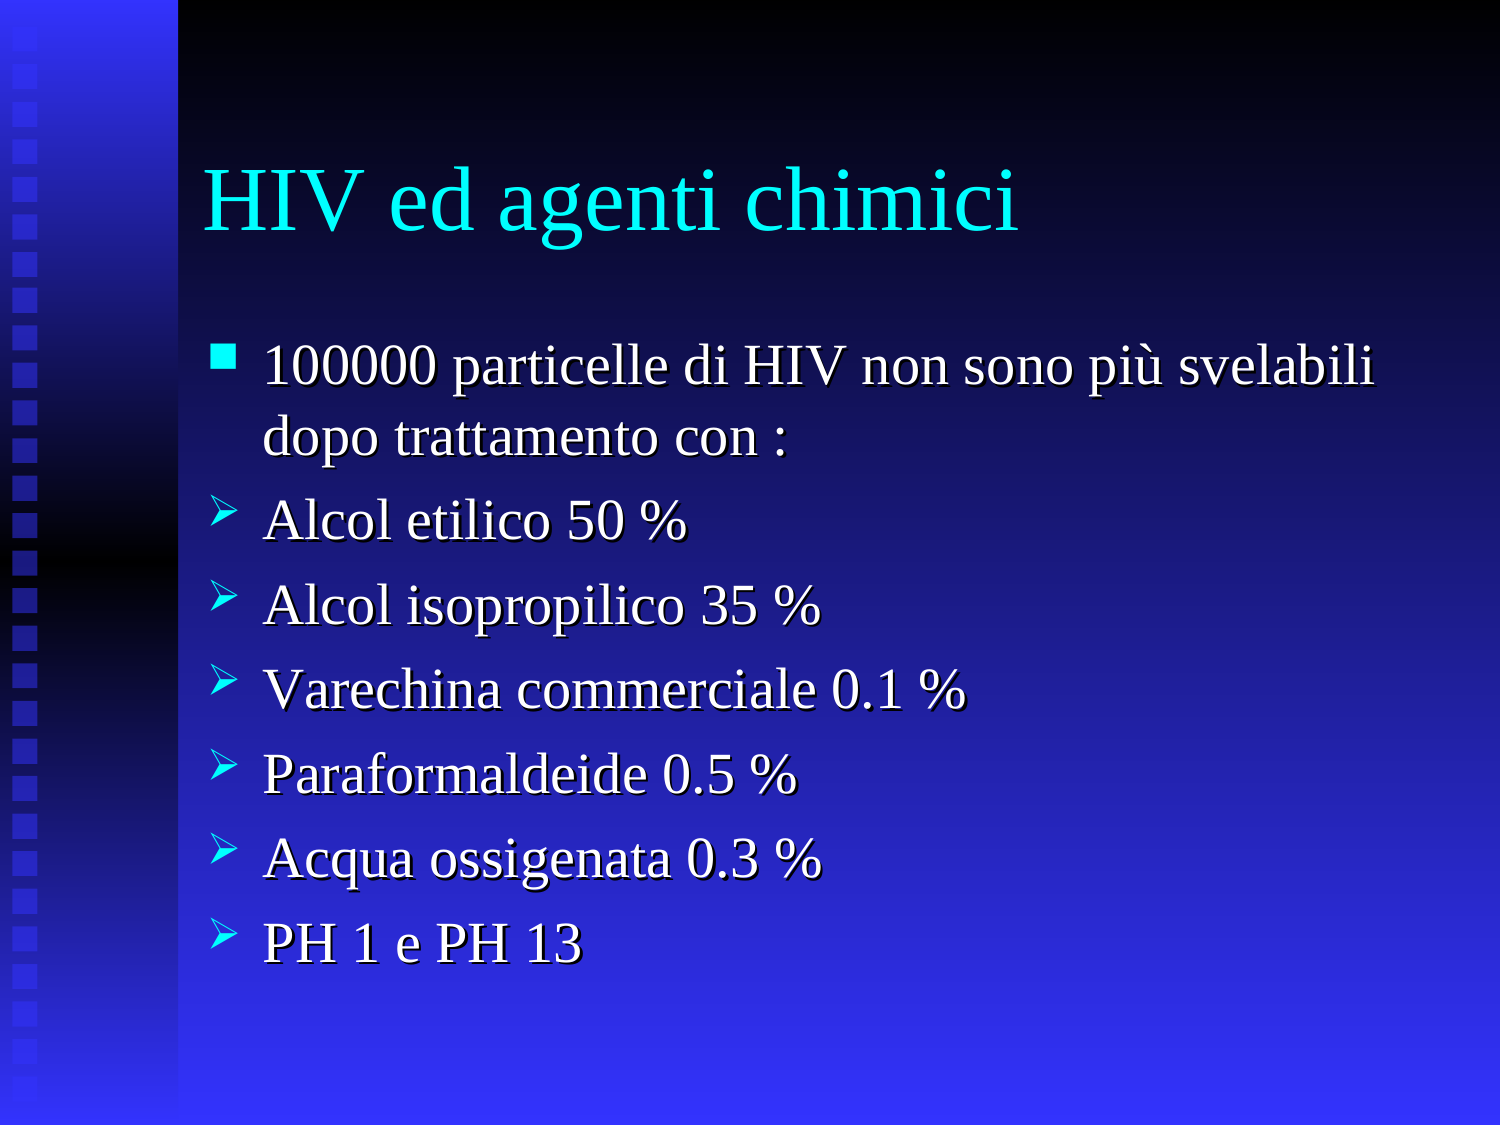

HIV ed agenti chimici
100000 particelle di HIV non sono più svelabili dopo trattamento con :
Alcol etilico 50 %
Alcol isopropilico 35 %
Varechina commerciale 0.1 %
Paraformaldeide 0.5 %
Acqua ossigenata 0.3 %
PH 1 e PH 13